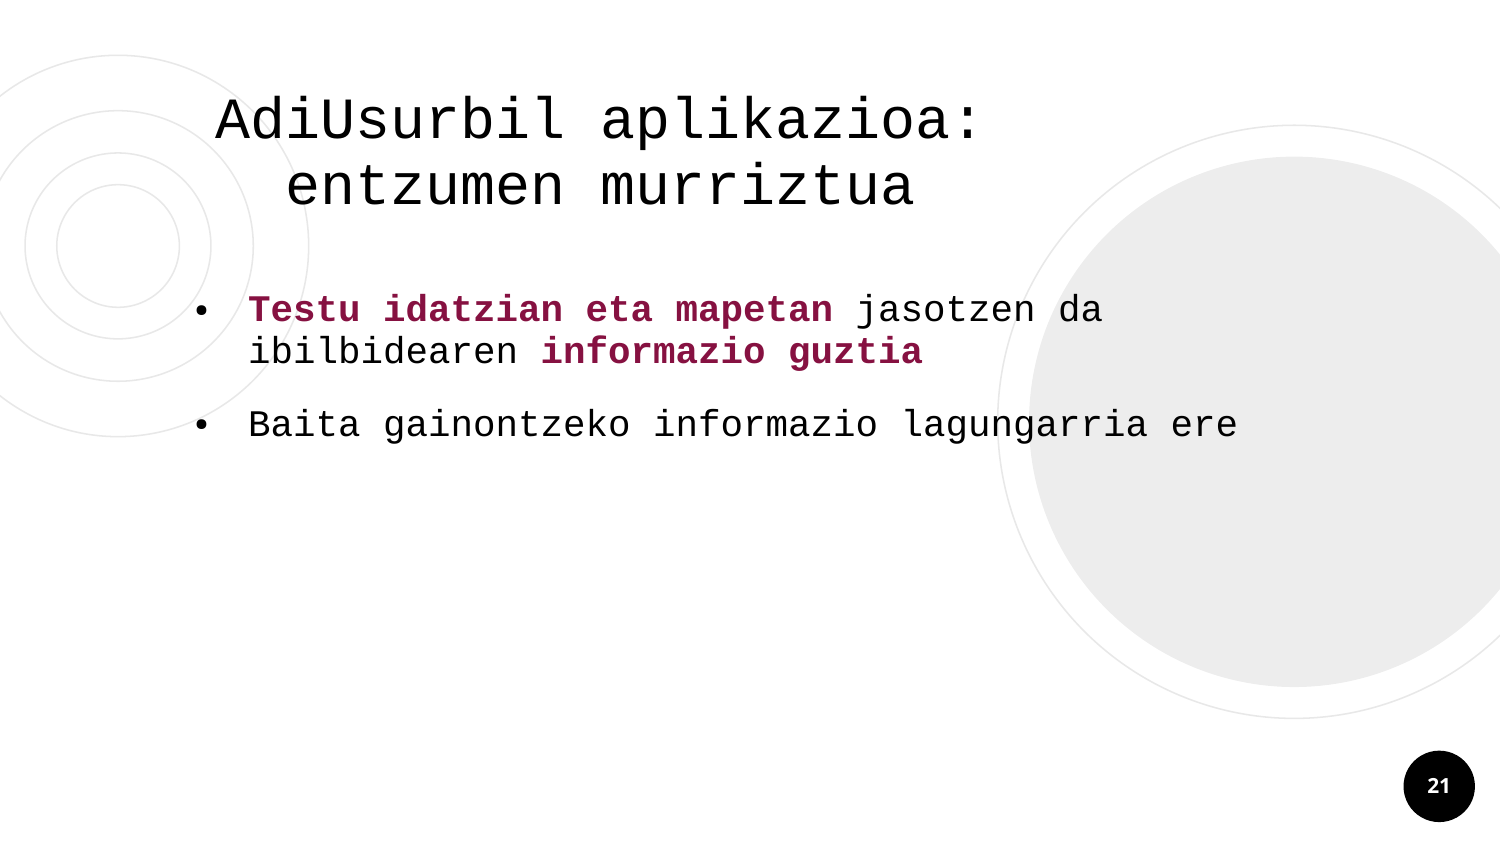

AdiUsurbil aplikazioa:
 entzumen murriztua
# Testu idatzian eta mapetan jasotzen da ibilbidearen informazio guztia
Baita gainontzeko informazio lagungarria ere